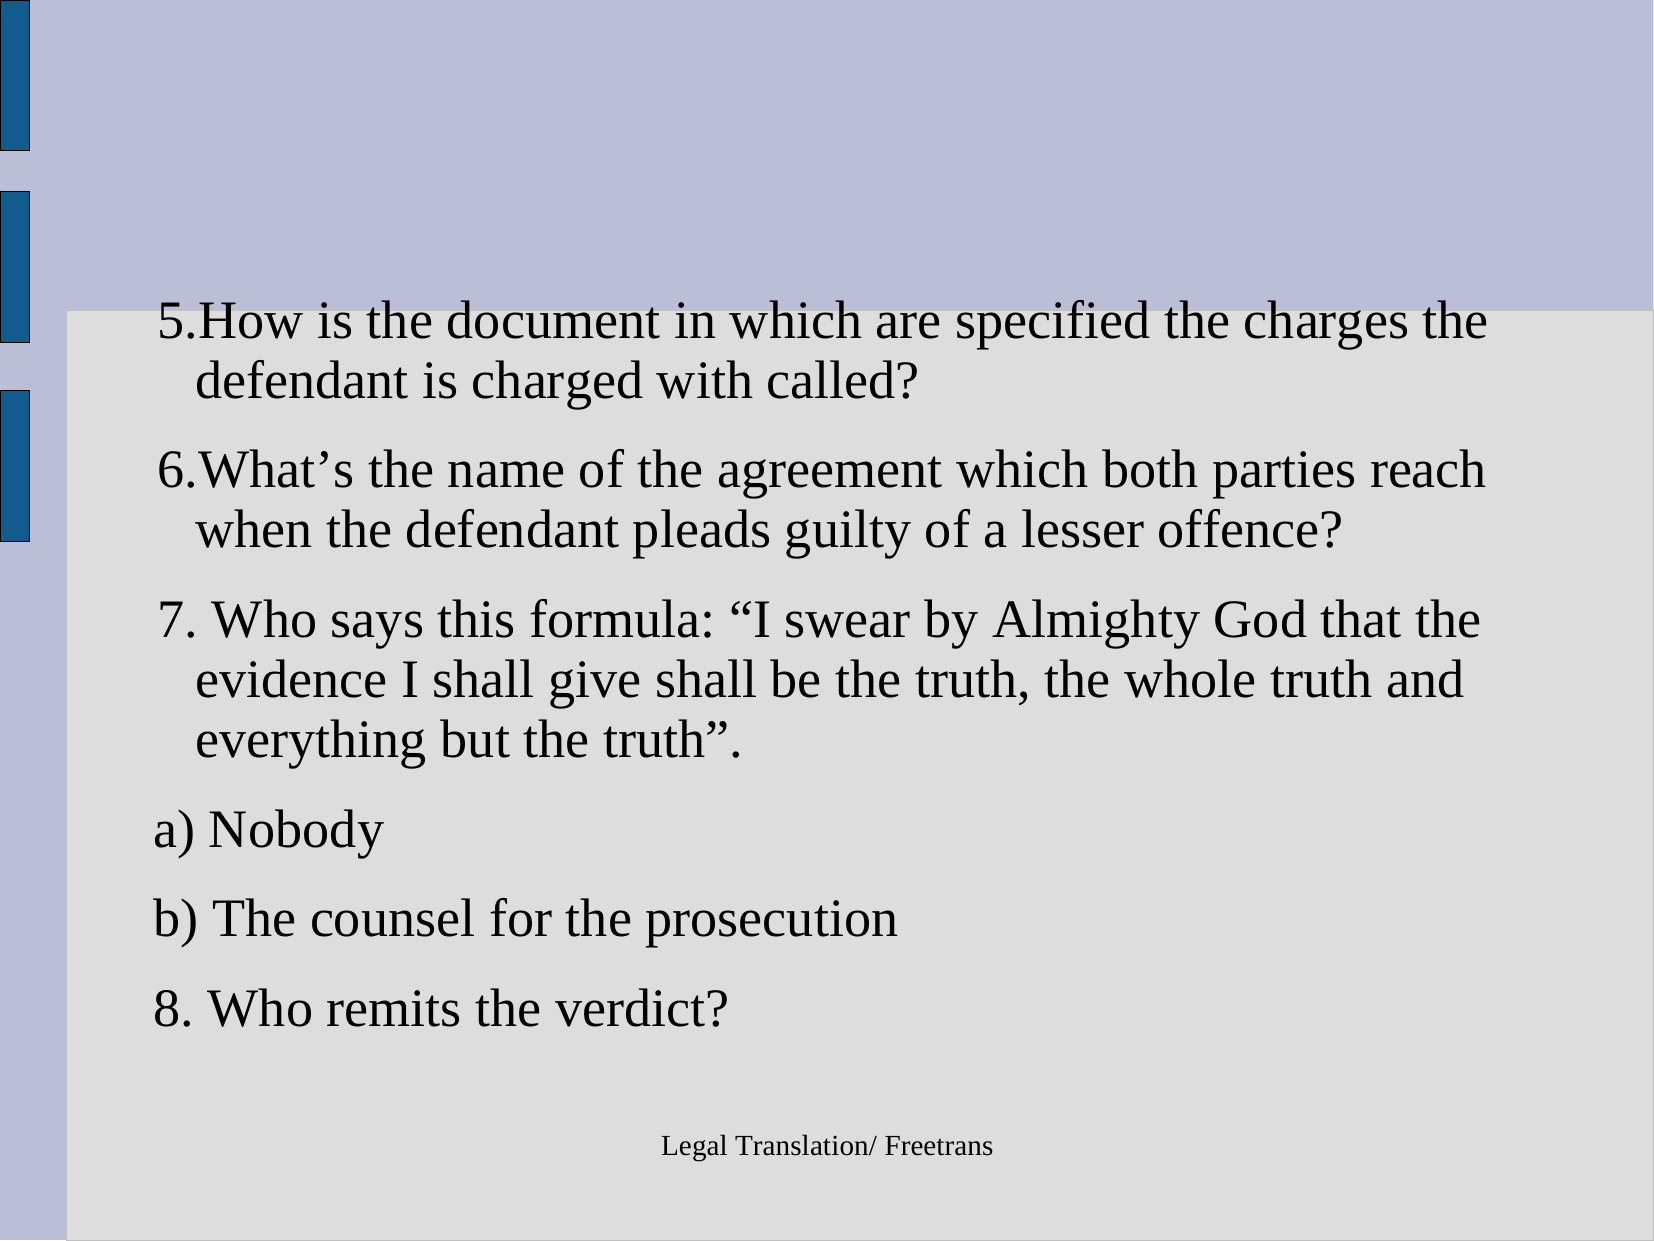

#
5.How is the document in which are specified the charges the defendant is charged with called?
6.What’s the name of the agreement which both parties reach when the defendant pleads guilty of a lesser offence?
7. Who says this formula: “I swear by Almighty God that the evidence I shall give shall be the truth, the whole truth and everything but the truth”.
a) Nobody
b) The counsel for the prosecution
8. Who remits the verdict?
Legal Translation/ Freetrans